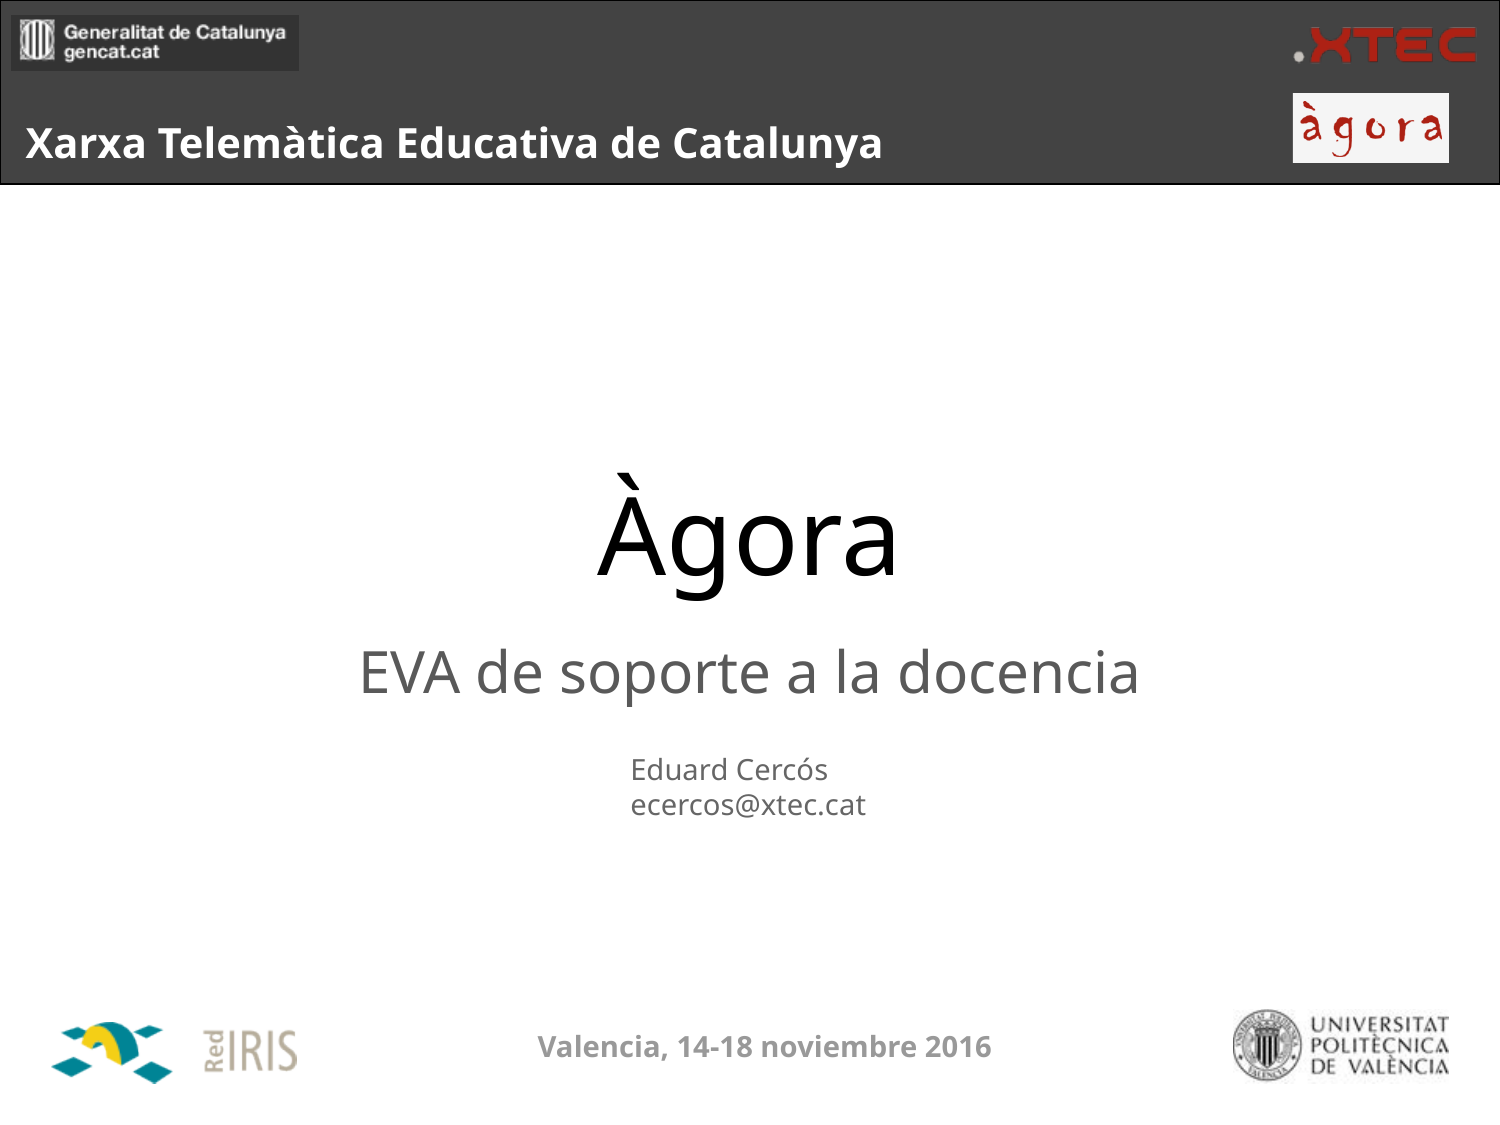

# Àgora
EVA de soporte a la docencia
Eduard Cercós
ecercos@xtec.cat
Valencia, 14-18 noviembre 2016